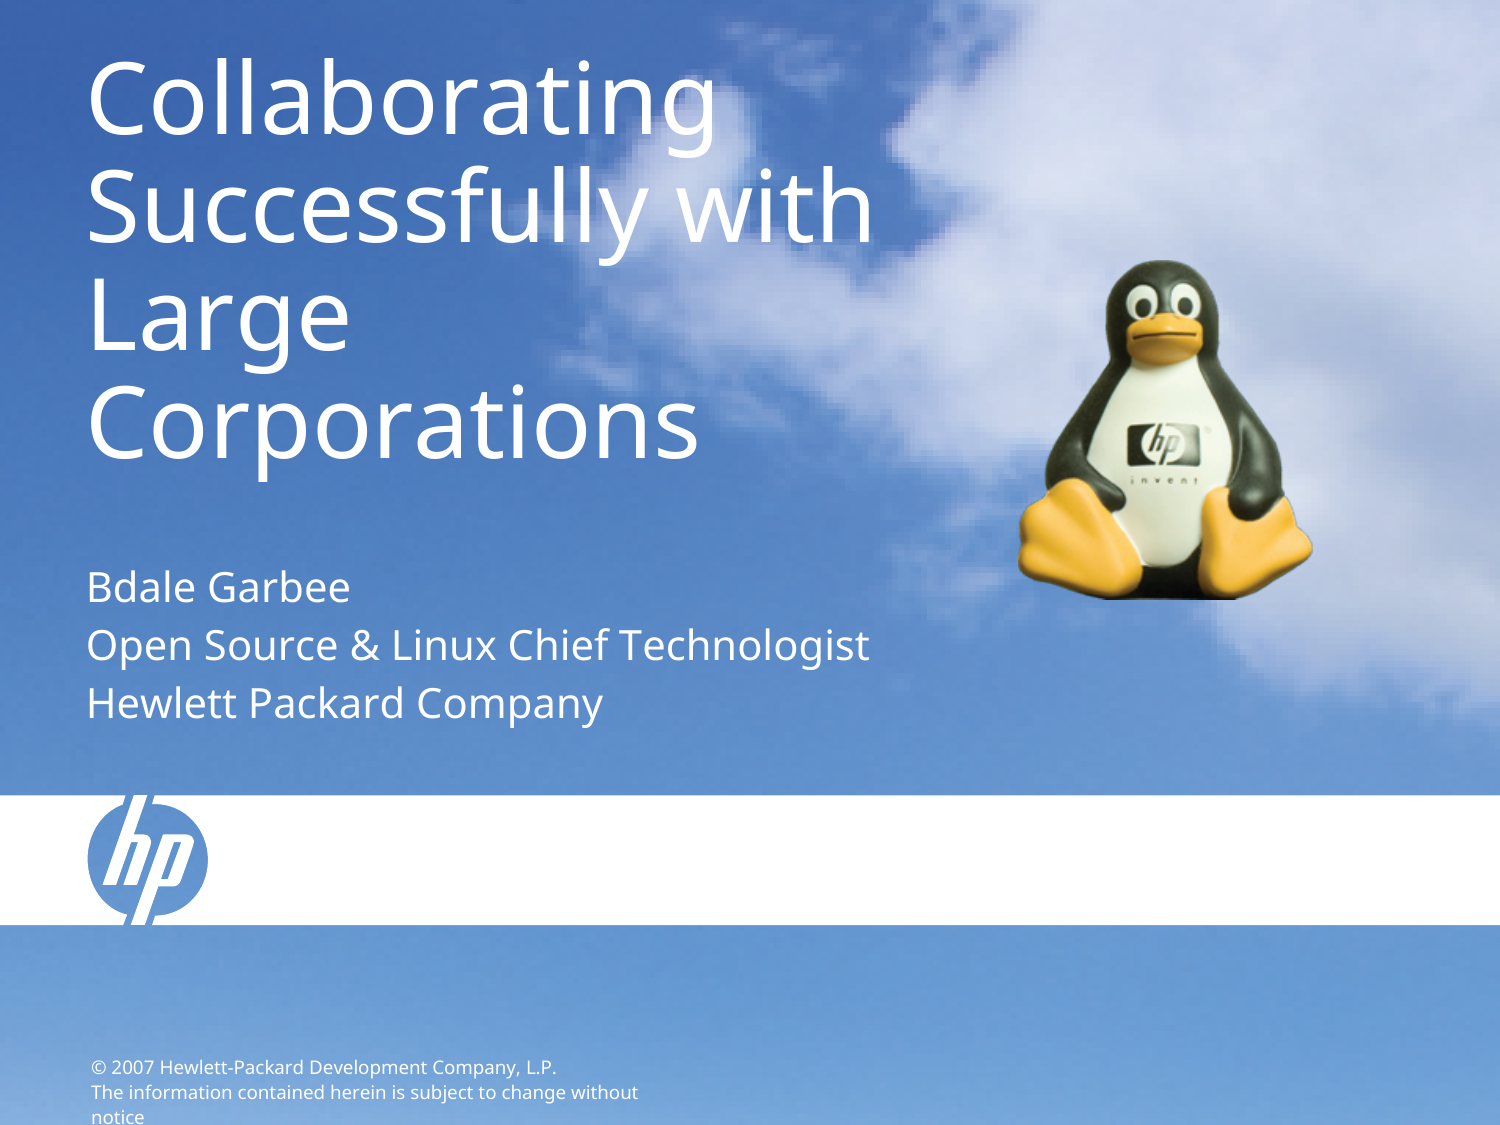

Collaborating Successfully with Large Corporations
Bdale Garbee
Open Source & Linux Chief Technologist
Hewlett Packard Company
© 2007 Hewlett-Packard Development Company, L.P.
The information contained herein is subject to change without notice